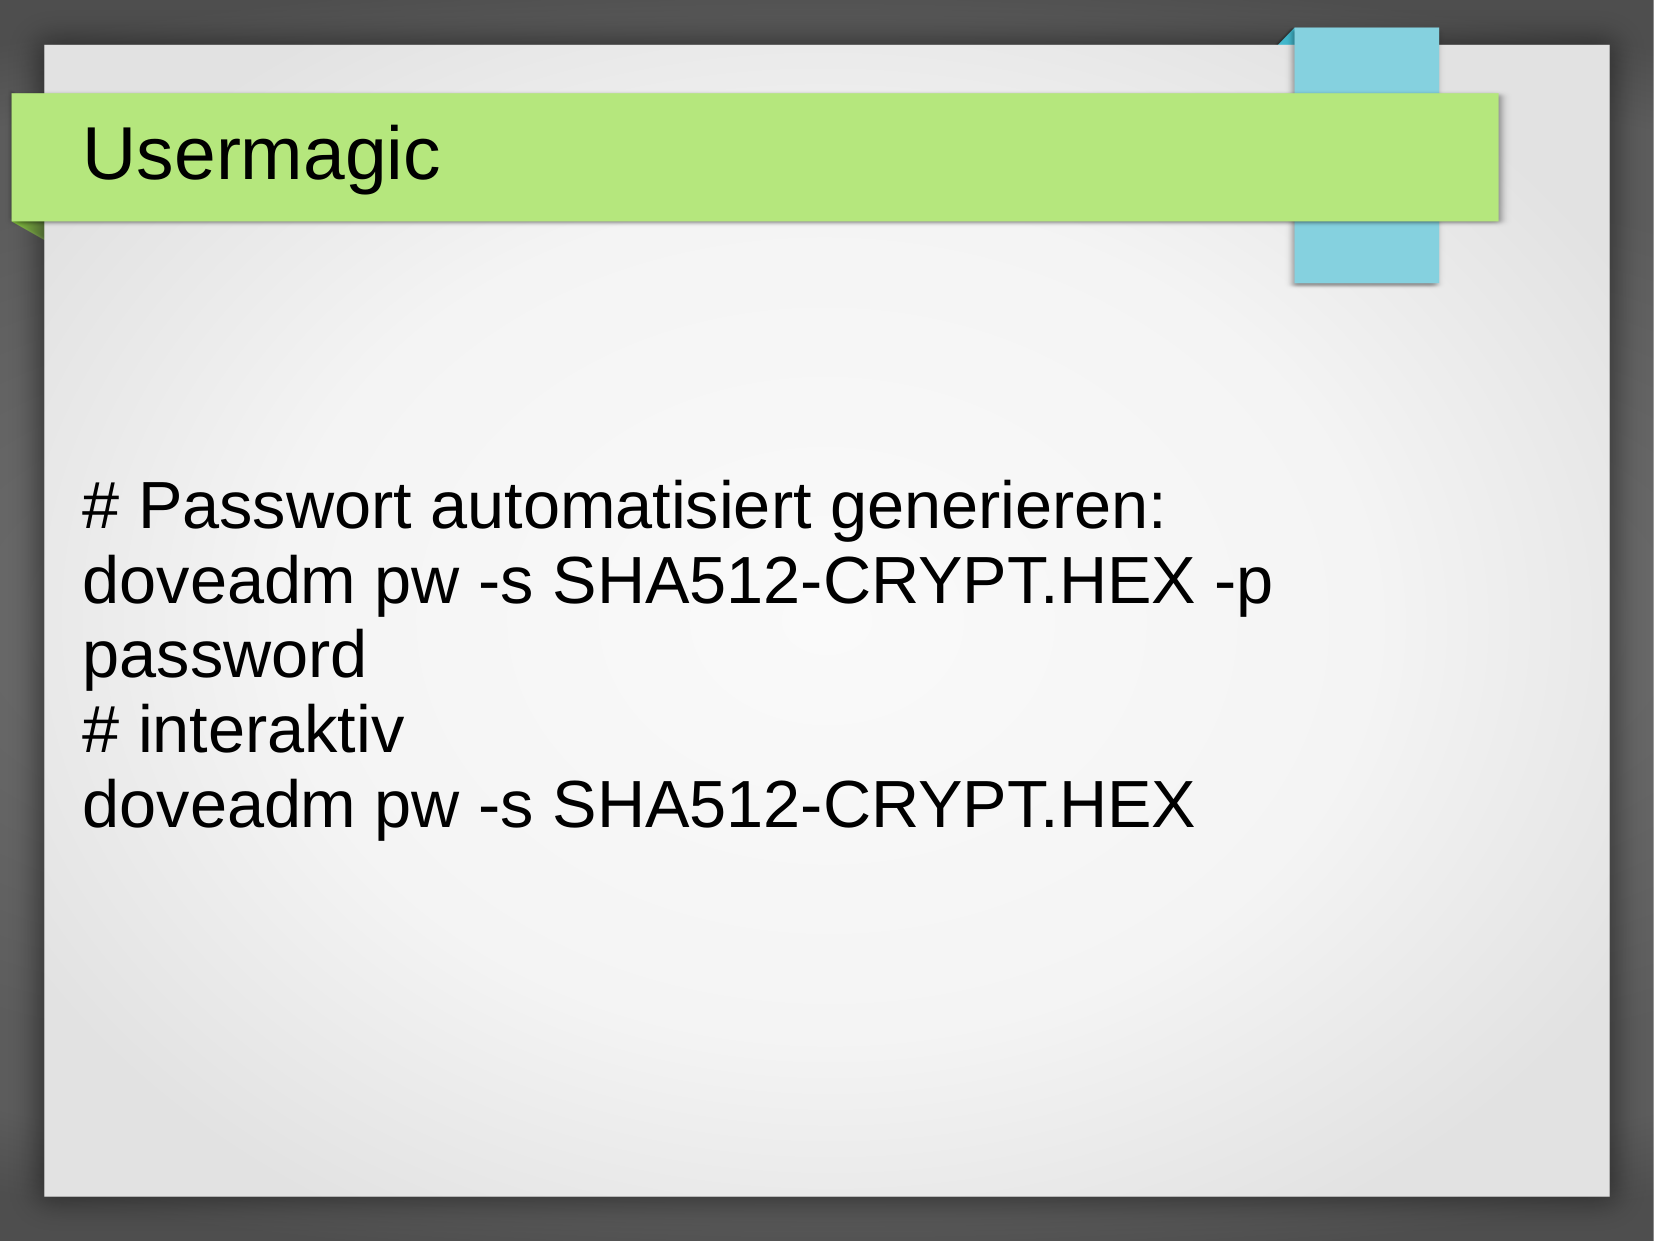

# Usermagic
# Passwort automatisiert generieren:
doveadm pw -s SHA512-CRYPT.HEX -p password
# interaktiv
doveadm pw -s SHA512-CRYPT.HEX